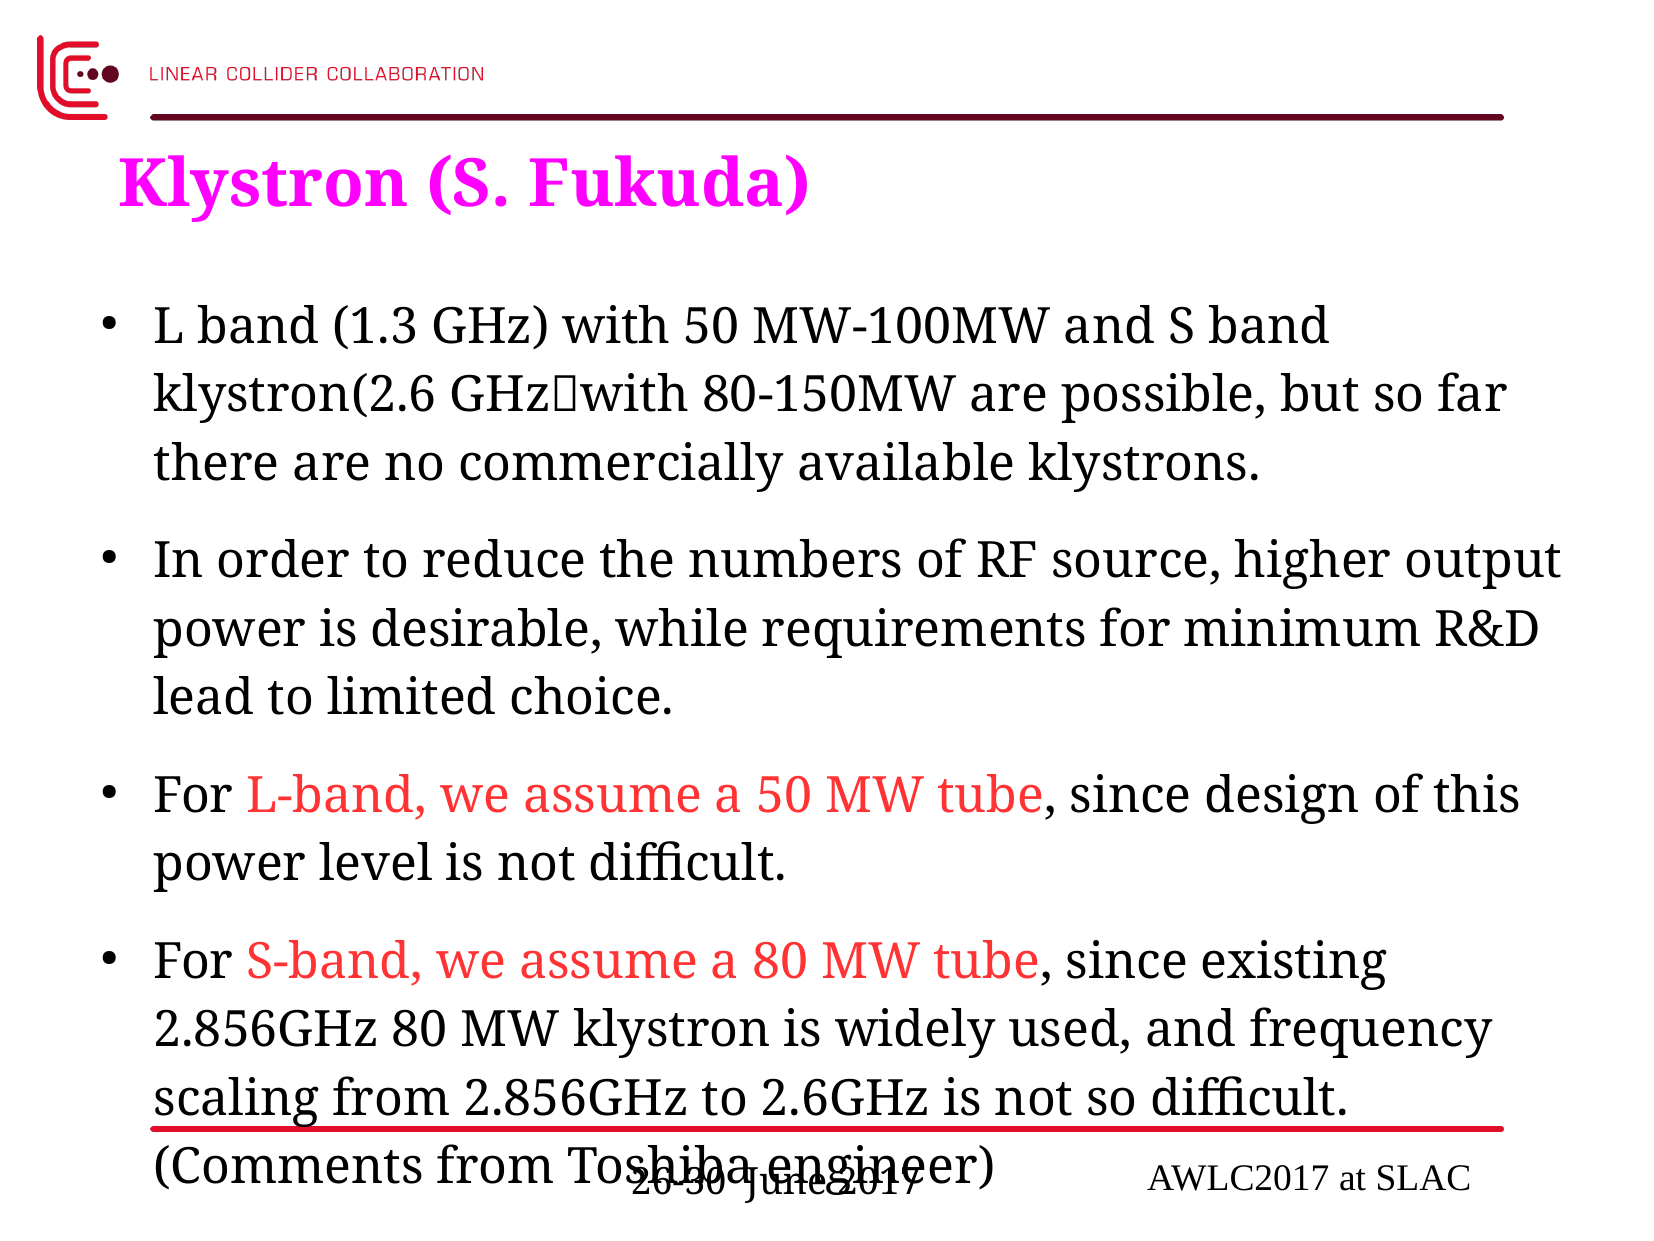

# Klystron (S. Fukuda)
L band (1.3 GHz) with 50 MW‐100MW and S band klystron(2.6 GHz）with 80‐150MW are possible, but so far there are no commercially available klystrons.
In order to reduce the numbers of RF source, higher output power is desirable, while requirements for minimum R&D lead to limited choice.
For L‐band, we assume a 50 MW tube, since design of this power level is not difficult.
For S‐band, we assume a 80 MW tube, since existing 2.856GHz 80 MW klystron is widely used, and frequency scaling from 2.856GHz to 2.6GHz is not so difficult. (Comments from Toshiba engineer)